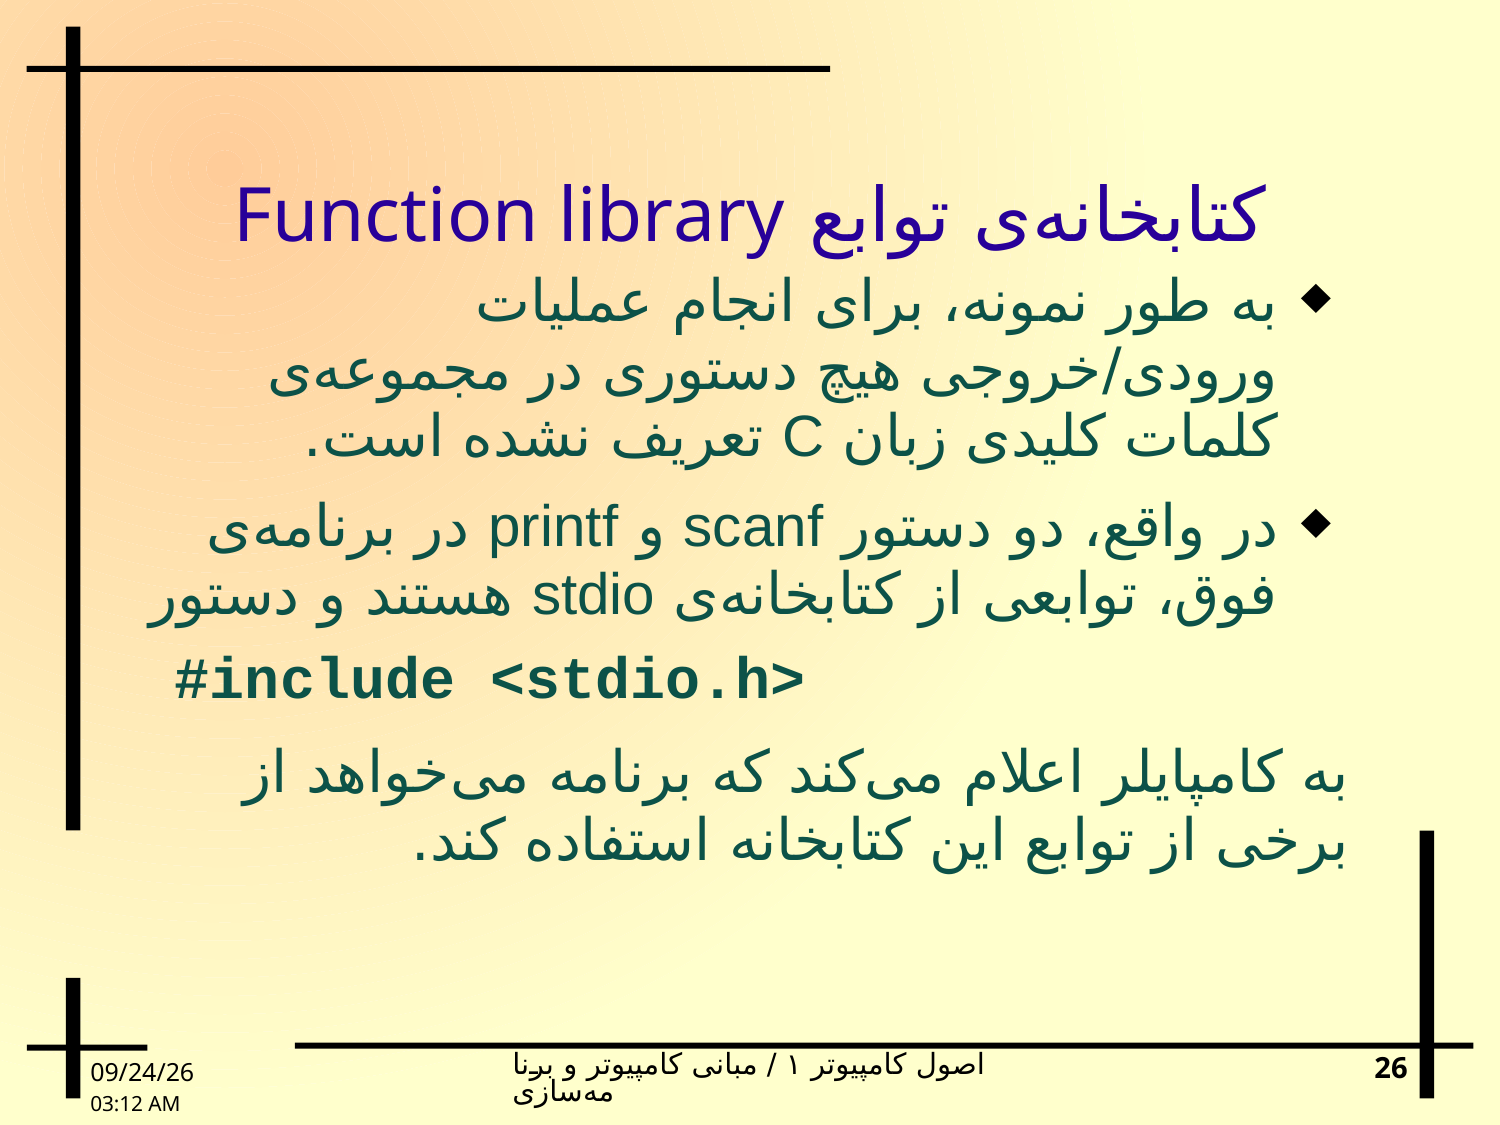

کتابخانه‌ی توابع Function library
# به طور نمونه، برای انجام عملیات ورودی/خروجی هیچ دستوری در مجموعه‌ی کلمات کلیدی زبان C تعریف نشده است.
در واقع، دو دستور scanf و printf در برنامه‌ی فوق، توابعی از کتابخانه‌ی stdio هستند و دستور
#include <stdio.h>
به کامپایلر اعلام می‌کند که برنامه می‌خواهد از برخی از توابع این کتابخانه استفاده کند.
اصول کامپیوتر ۱ / مبانی کامپیوتر و برنامه‌سازی
26